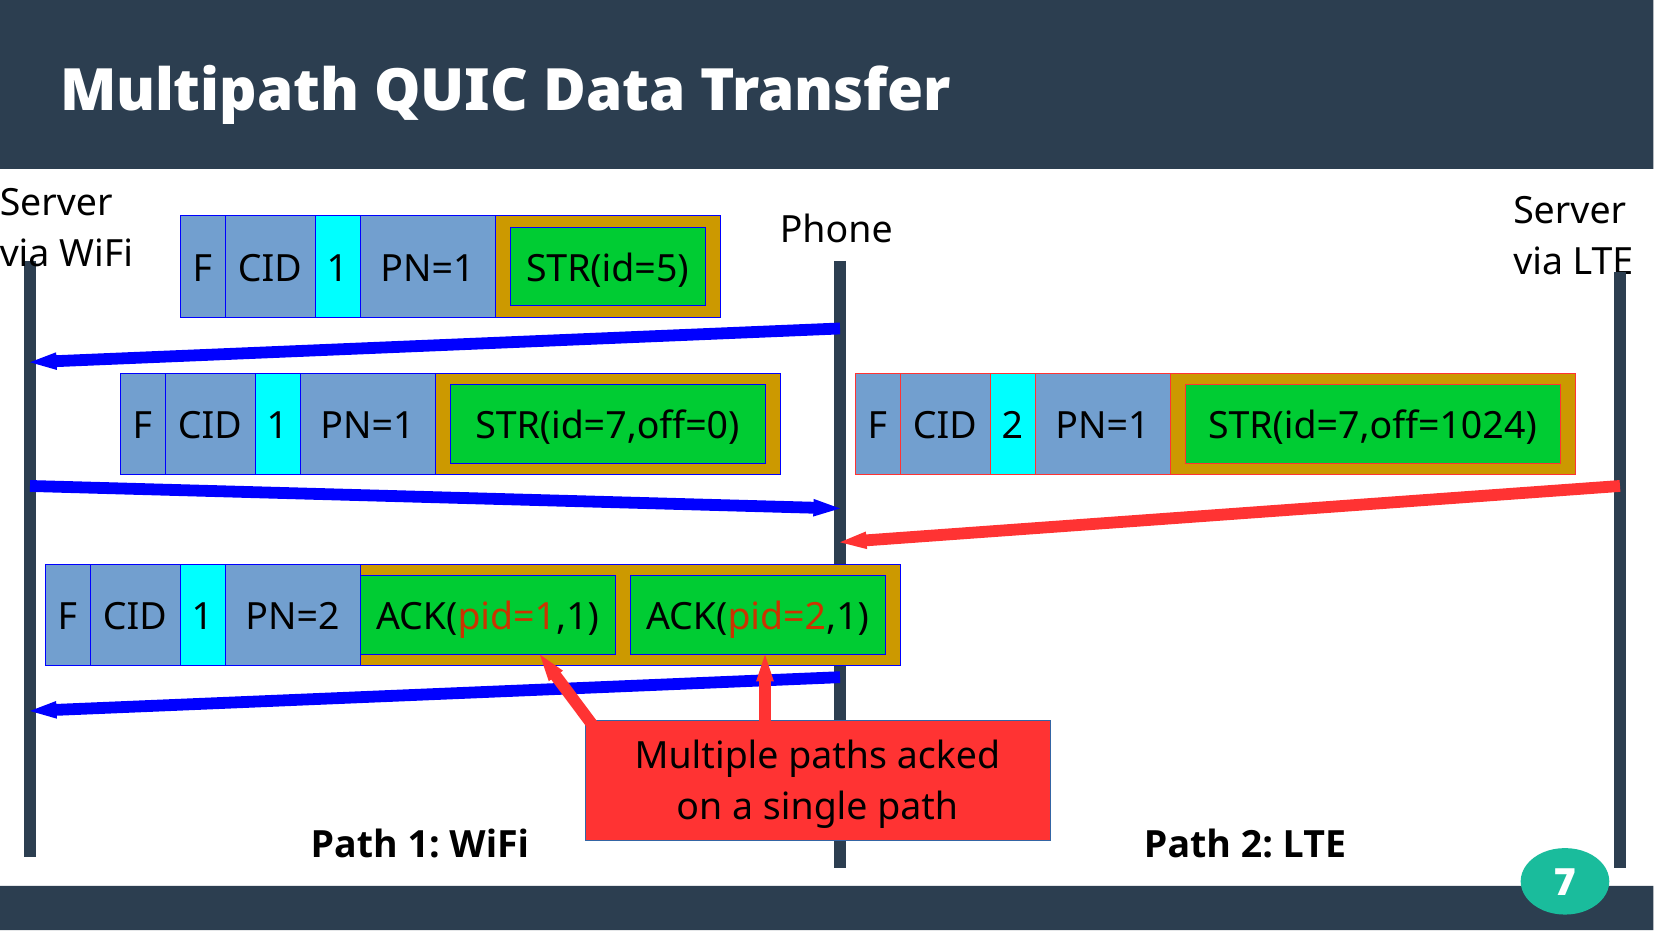

# Multipath QUIC Data Transfer
Server via WiFi
Server via LTE
Phone
F
CID
1
PN=1
STR(id=5)
F
CID
1
PN=1
STR(id=7,off=0)
F
CID
2
PN=1
STR(id=7,off=1024)
F
CID
1
PN=2
ACK(pid=1,1)
ACK(pid=2,1)
Multiple paths acked
on a single path
Path 1: WiFi
Path 2: LTE
7